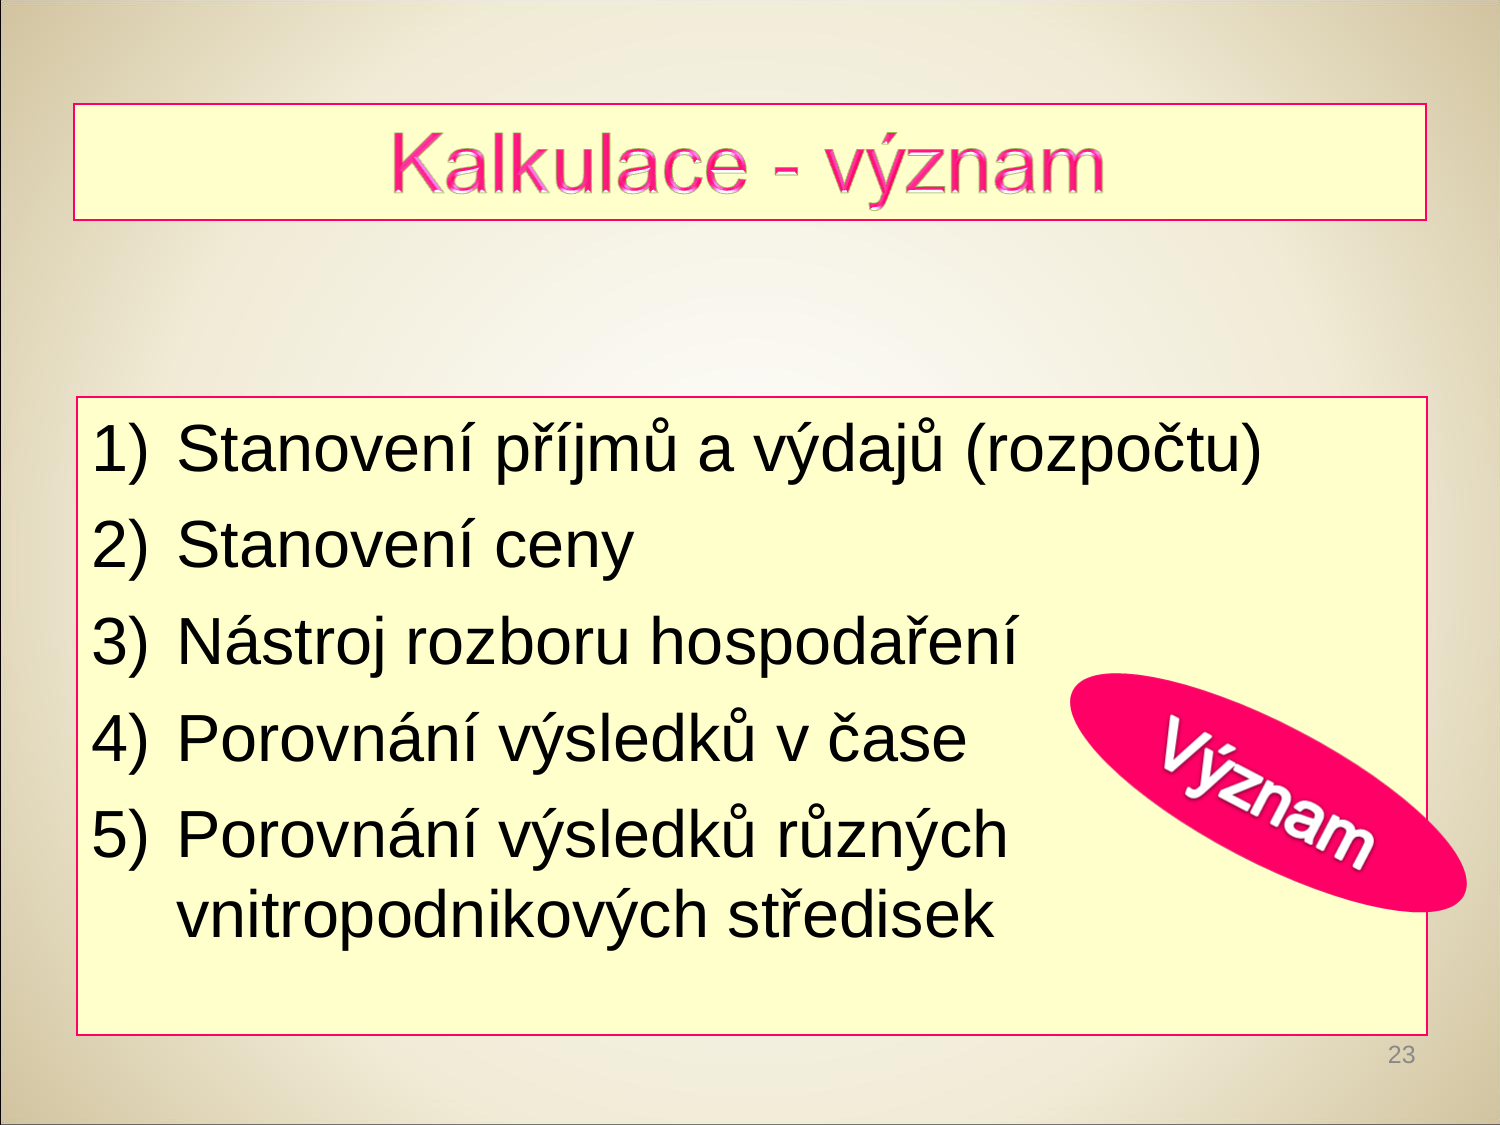

# Stanovení příjmů a výdajů (rozpočtu)
Stanovení ceny
Nástroj rozboru hospodaření
Porovnání výsledků v čase
Porovnání výsledků různých vnitropodnikových středisek